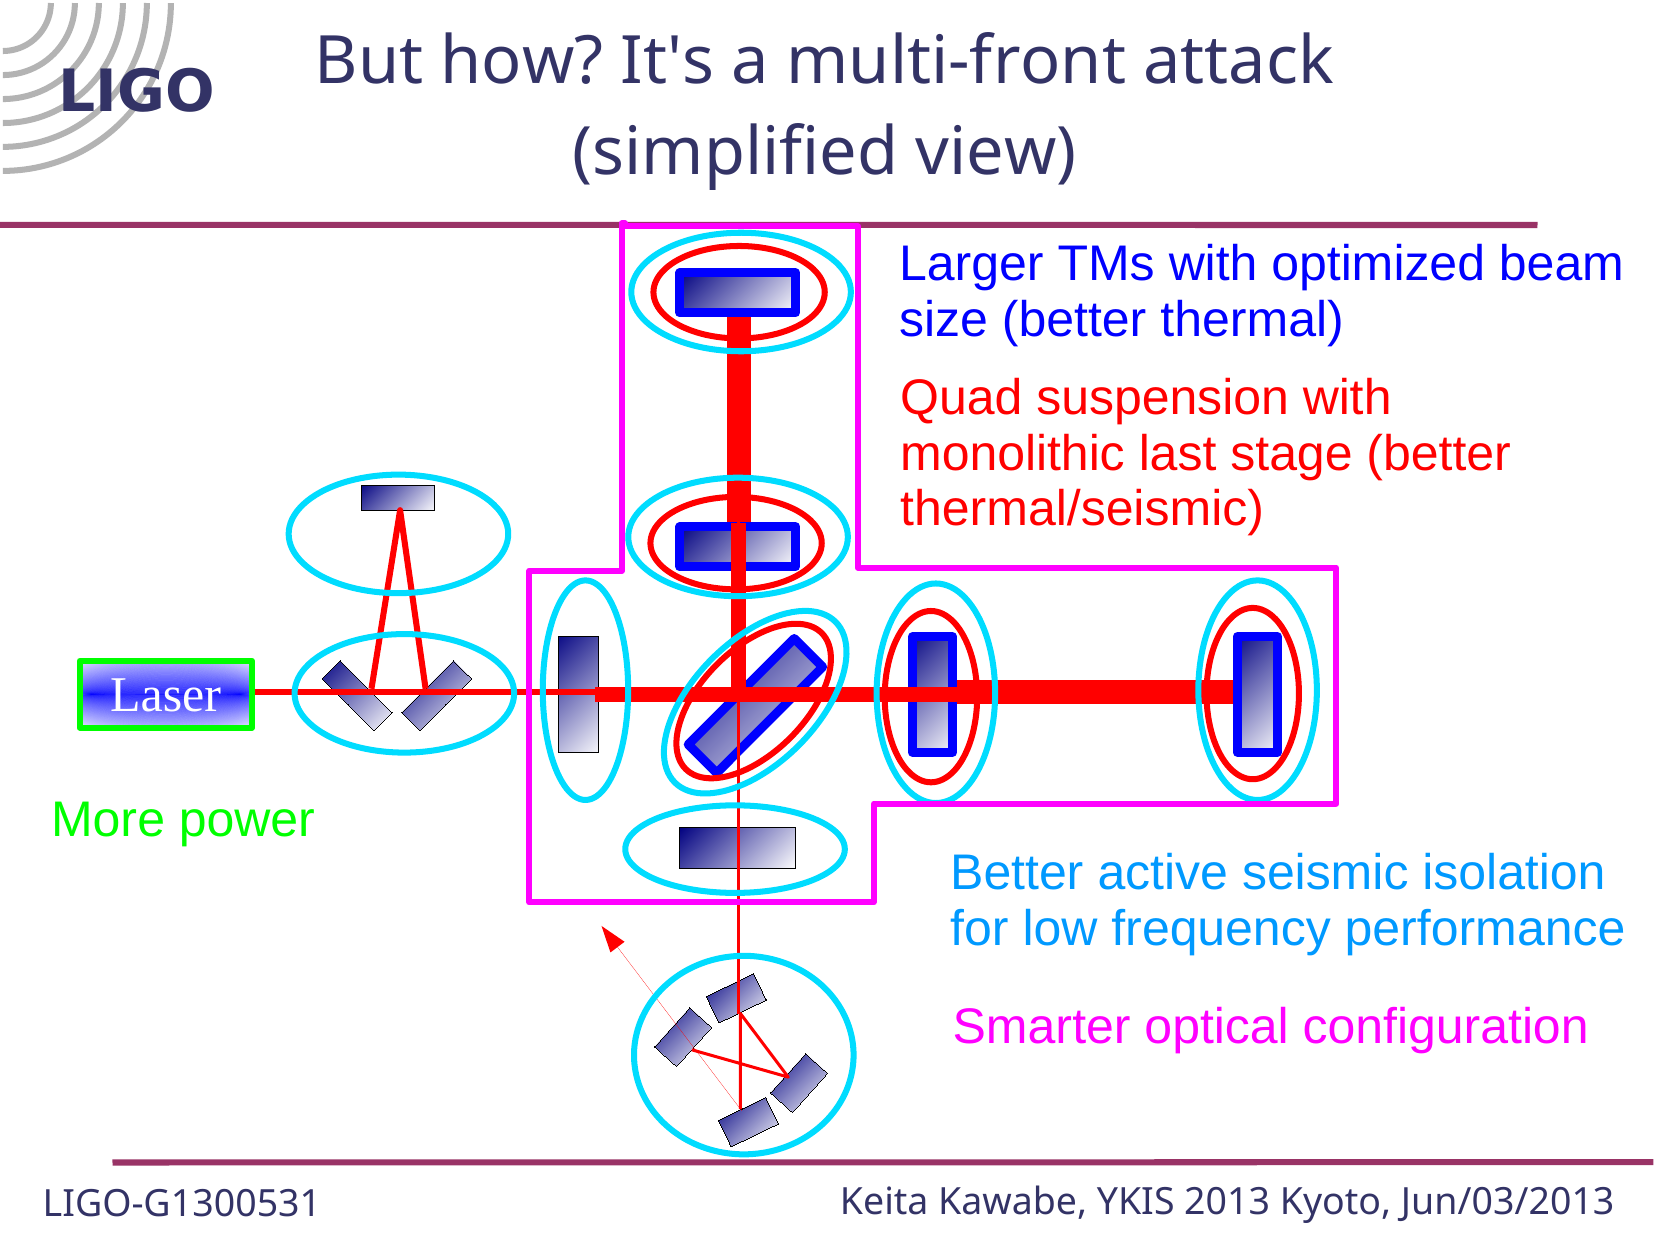

# But how? It's a multi-front attack (simplified view)
Larger TMs with optimized beam size (better thermal)
Quad suspension with monolithic last stage (better thermal/seismic)
Laser
More power
Better active seismic isolation for low frequency performance
Smarter optical configuration